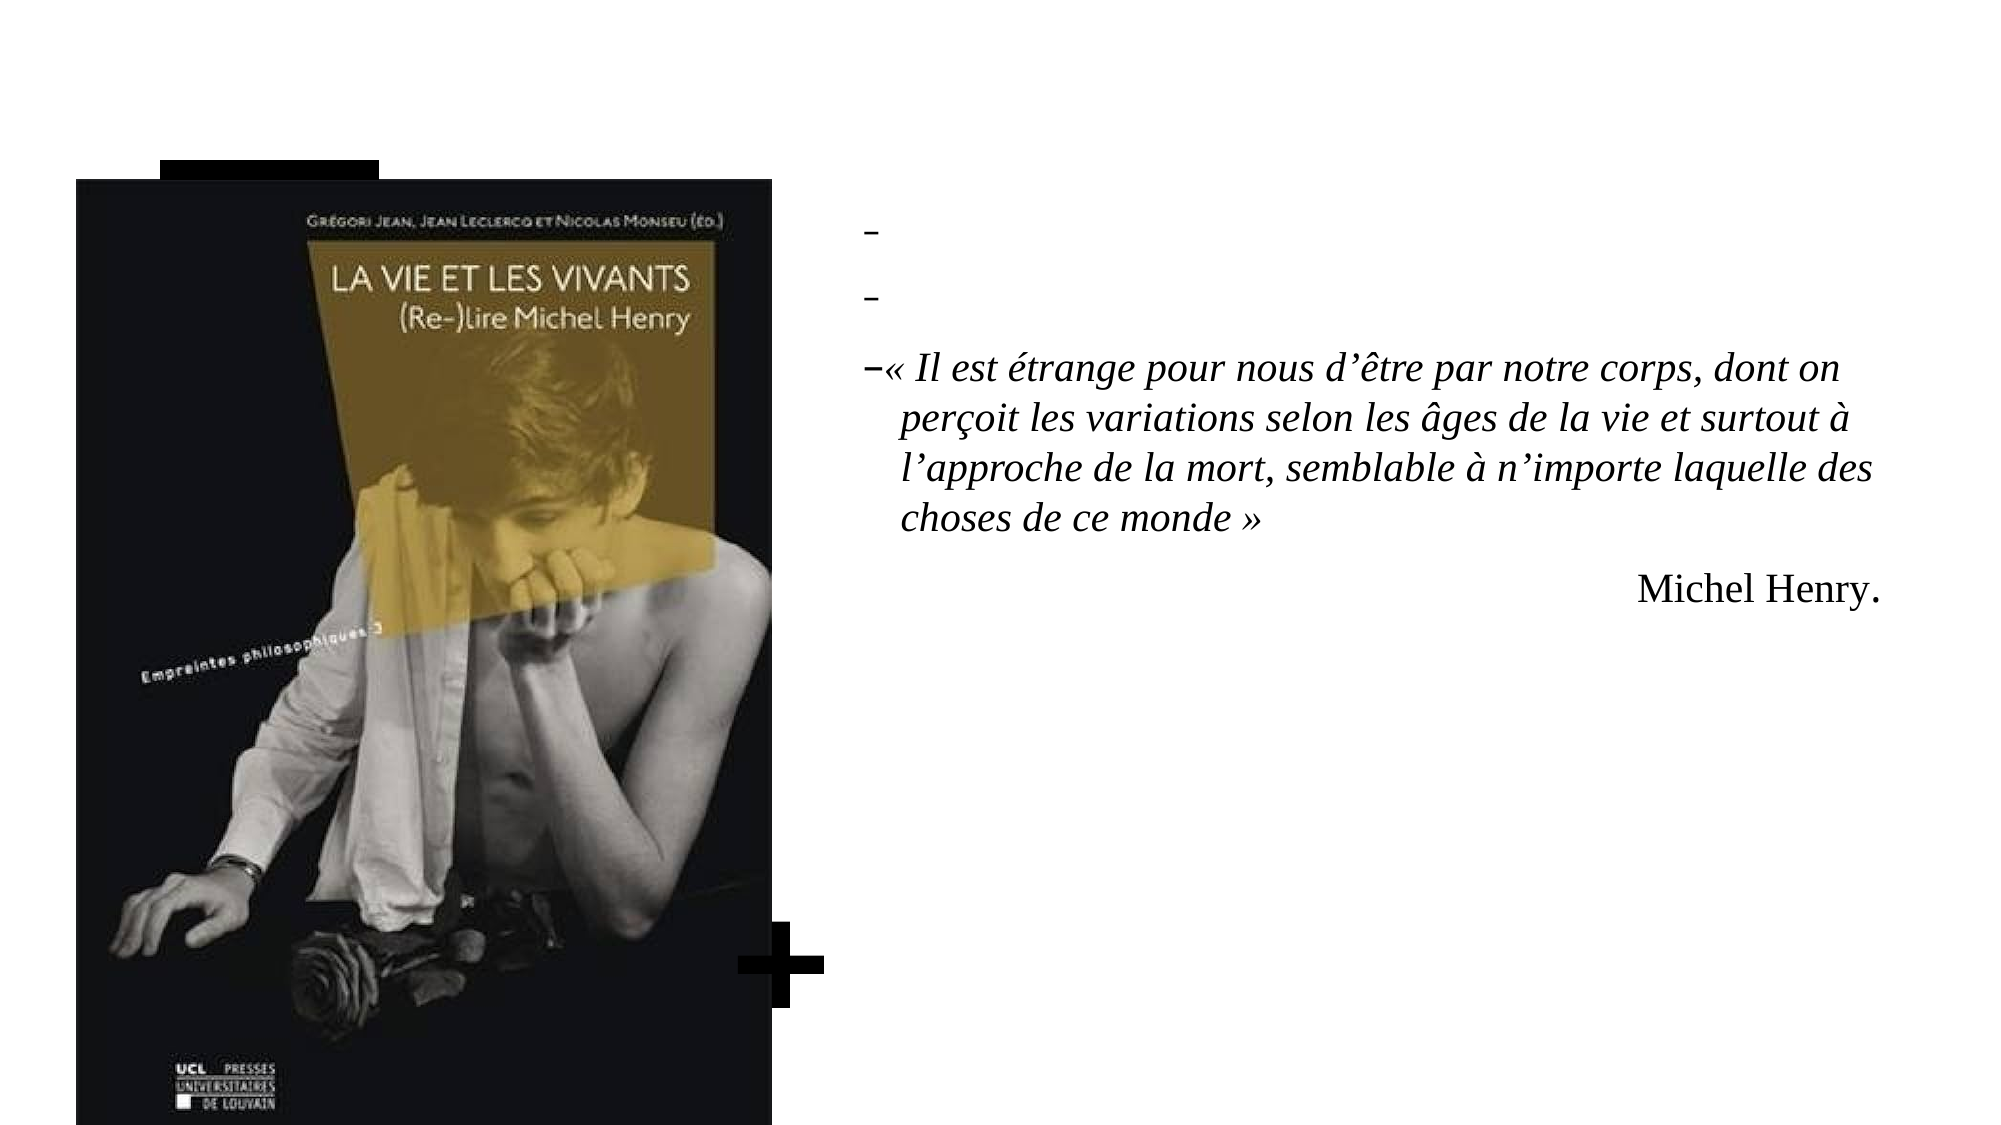

# « Il est étrange pour nous d’être par notre corps, dont on perçoit les variations selon les âges de la vie et surtout à l’approche de la mort, semblable à n’importe laquelle des choses de ce monde »
Michel Henry.